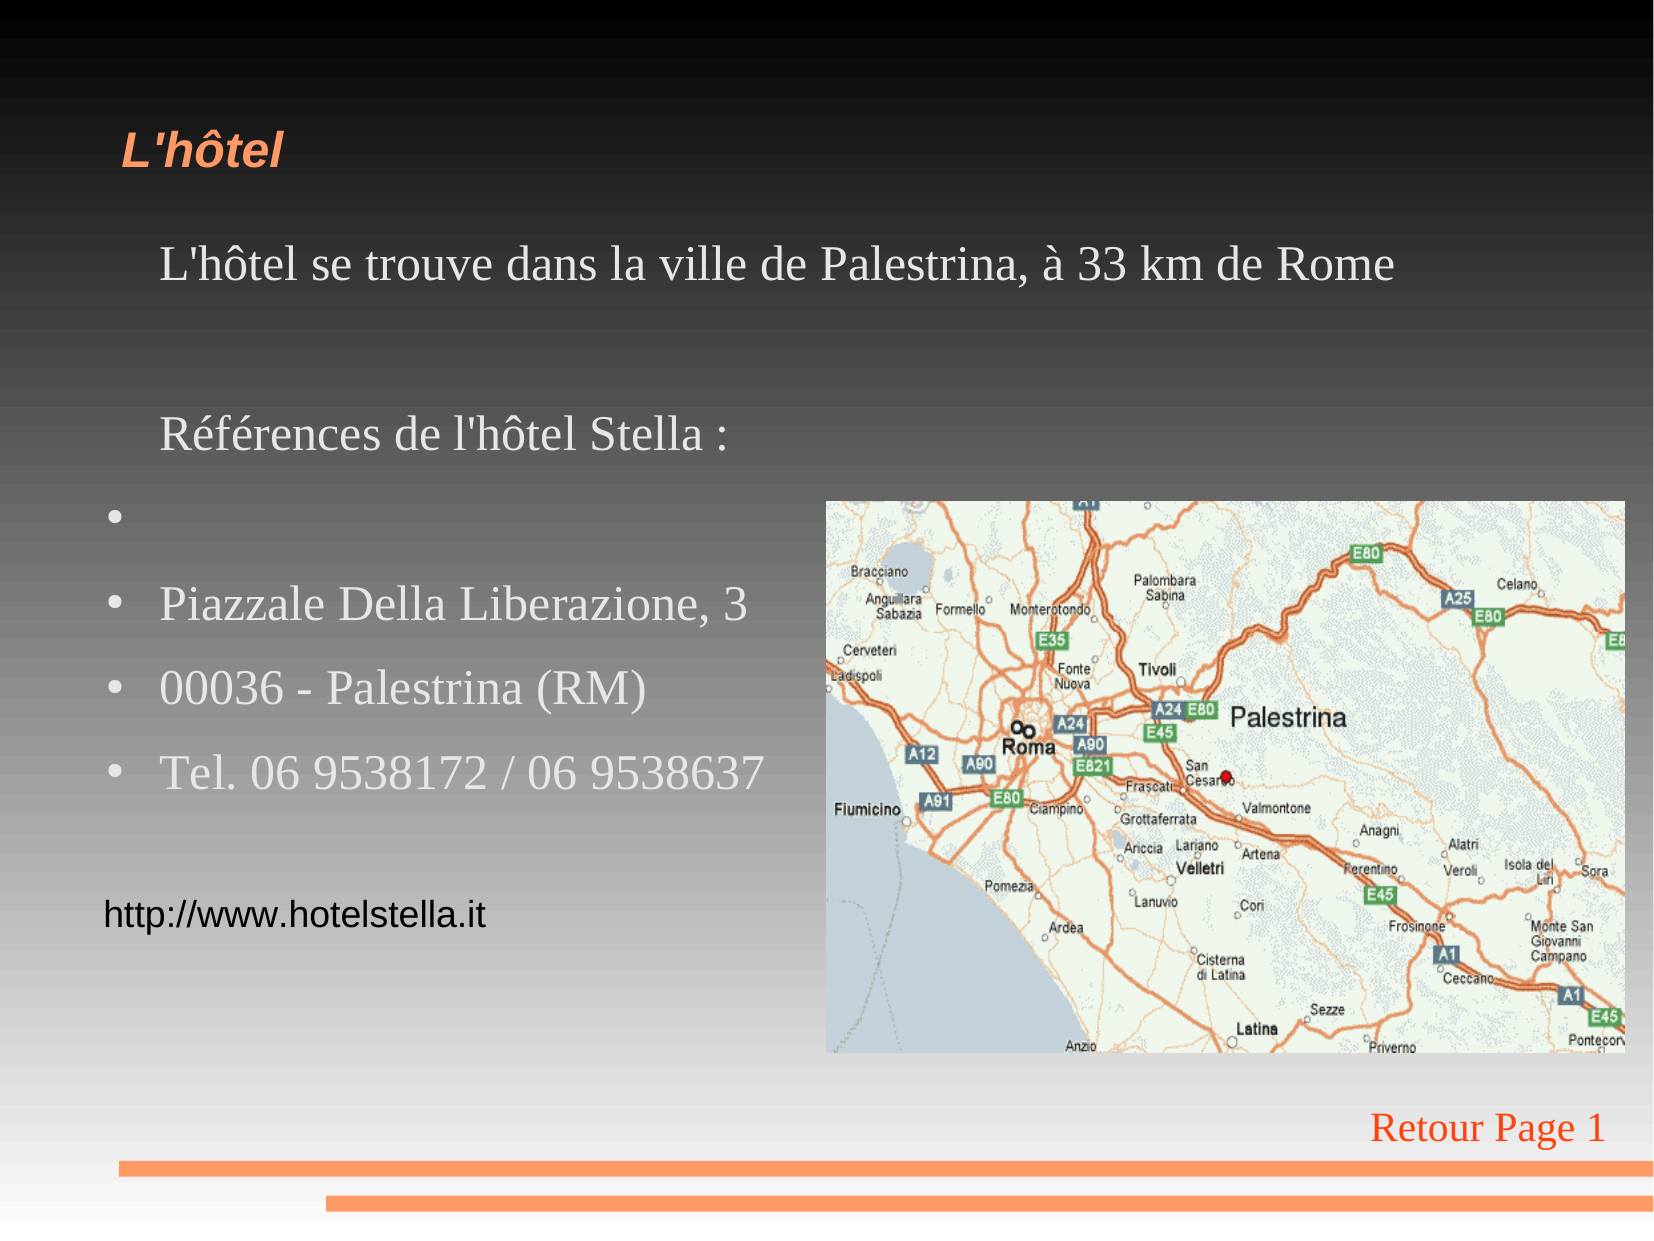

# L'hôtel
L'hôtel se trouve dans la ville de Palestrina, à 33 km de Rome
Références de l'hôtel Stella :
Piazzale Della Liberazione, 3
00036 - Palestrina (RM)
Tel. 06 9538172 / 06 9538637
http://www.hotelstella.it
Retour Page 1